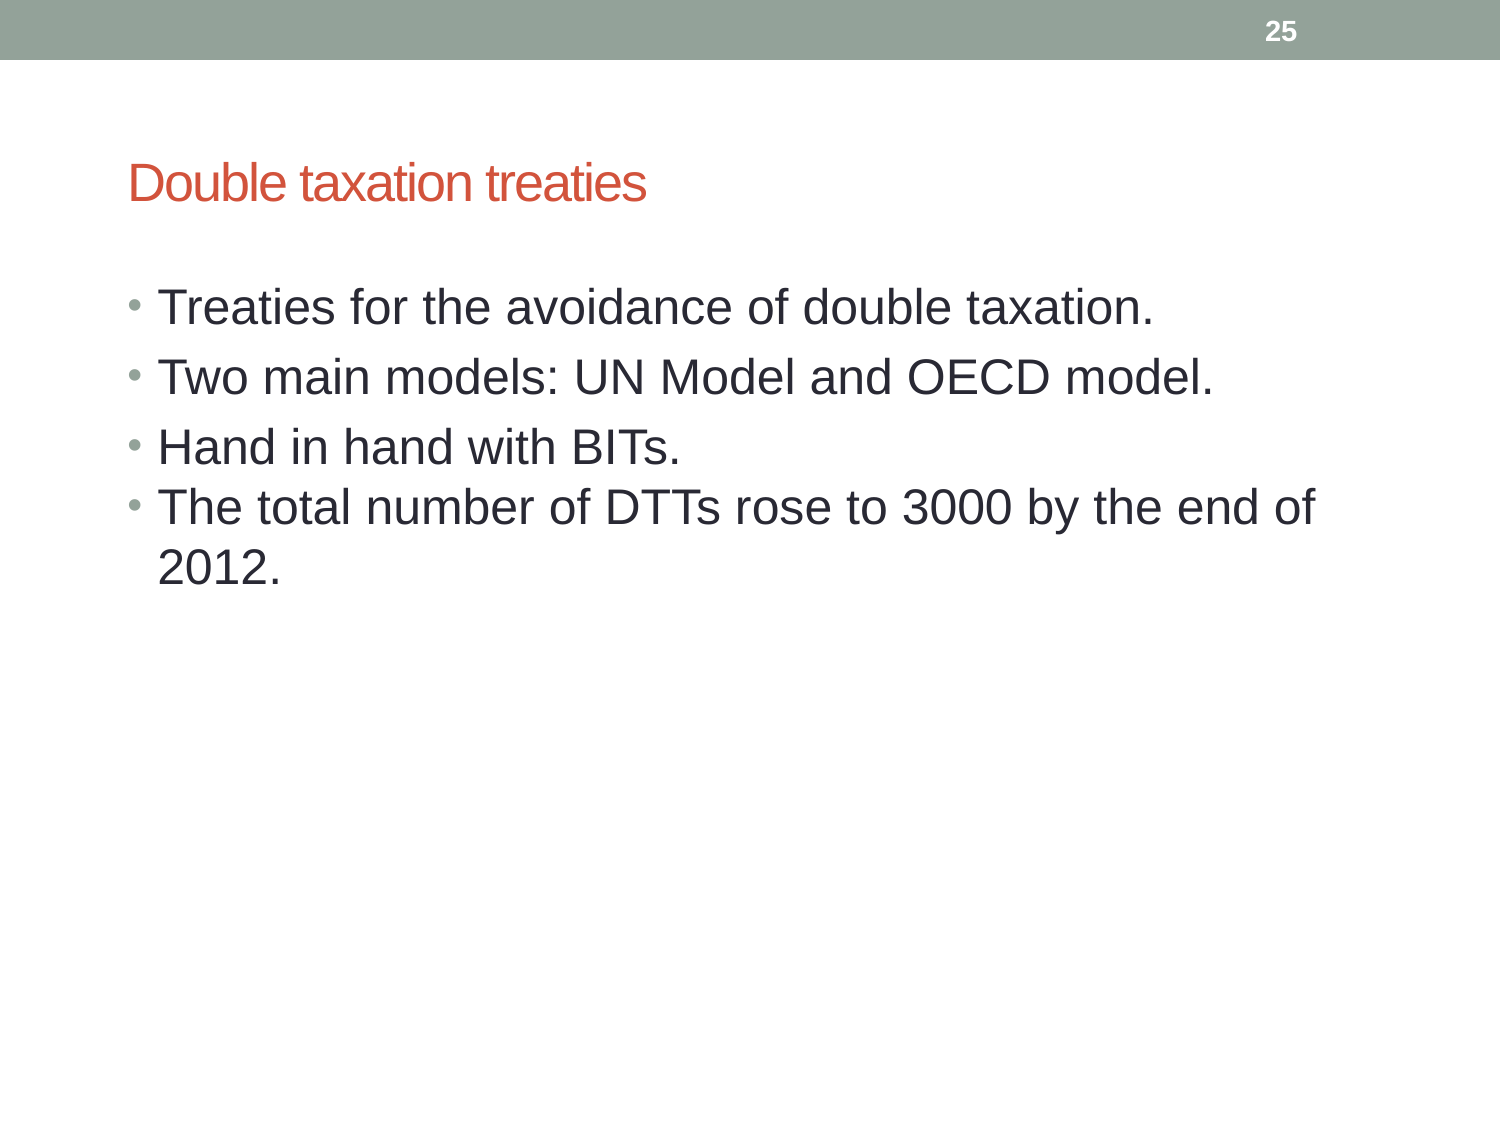

# Double taxation treaties
Treaties for the avoidance of double taxation.
Two main models: UN Model and OECD model.
Hand in hand with BITs.
The total number of DTTs rose to 3000 by the end of 2012.